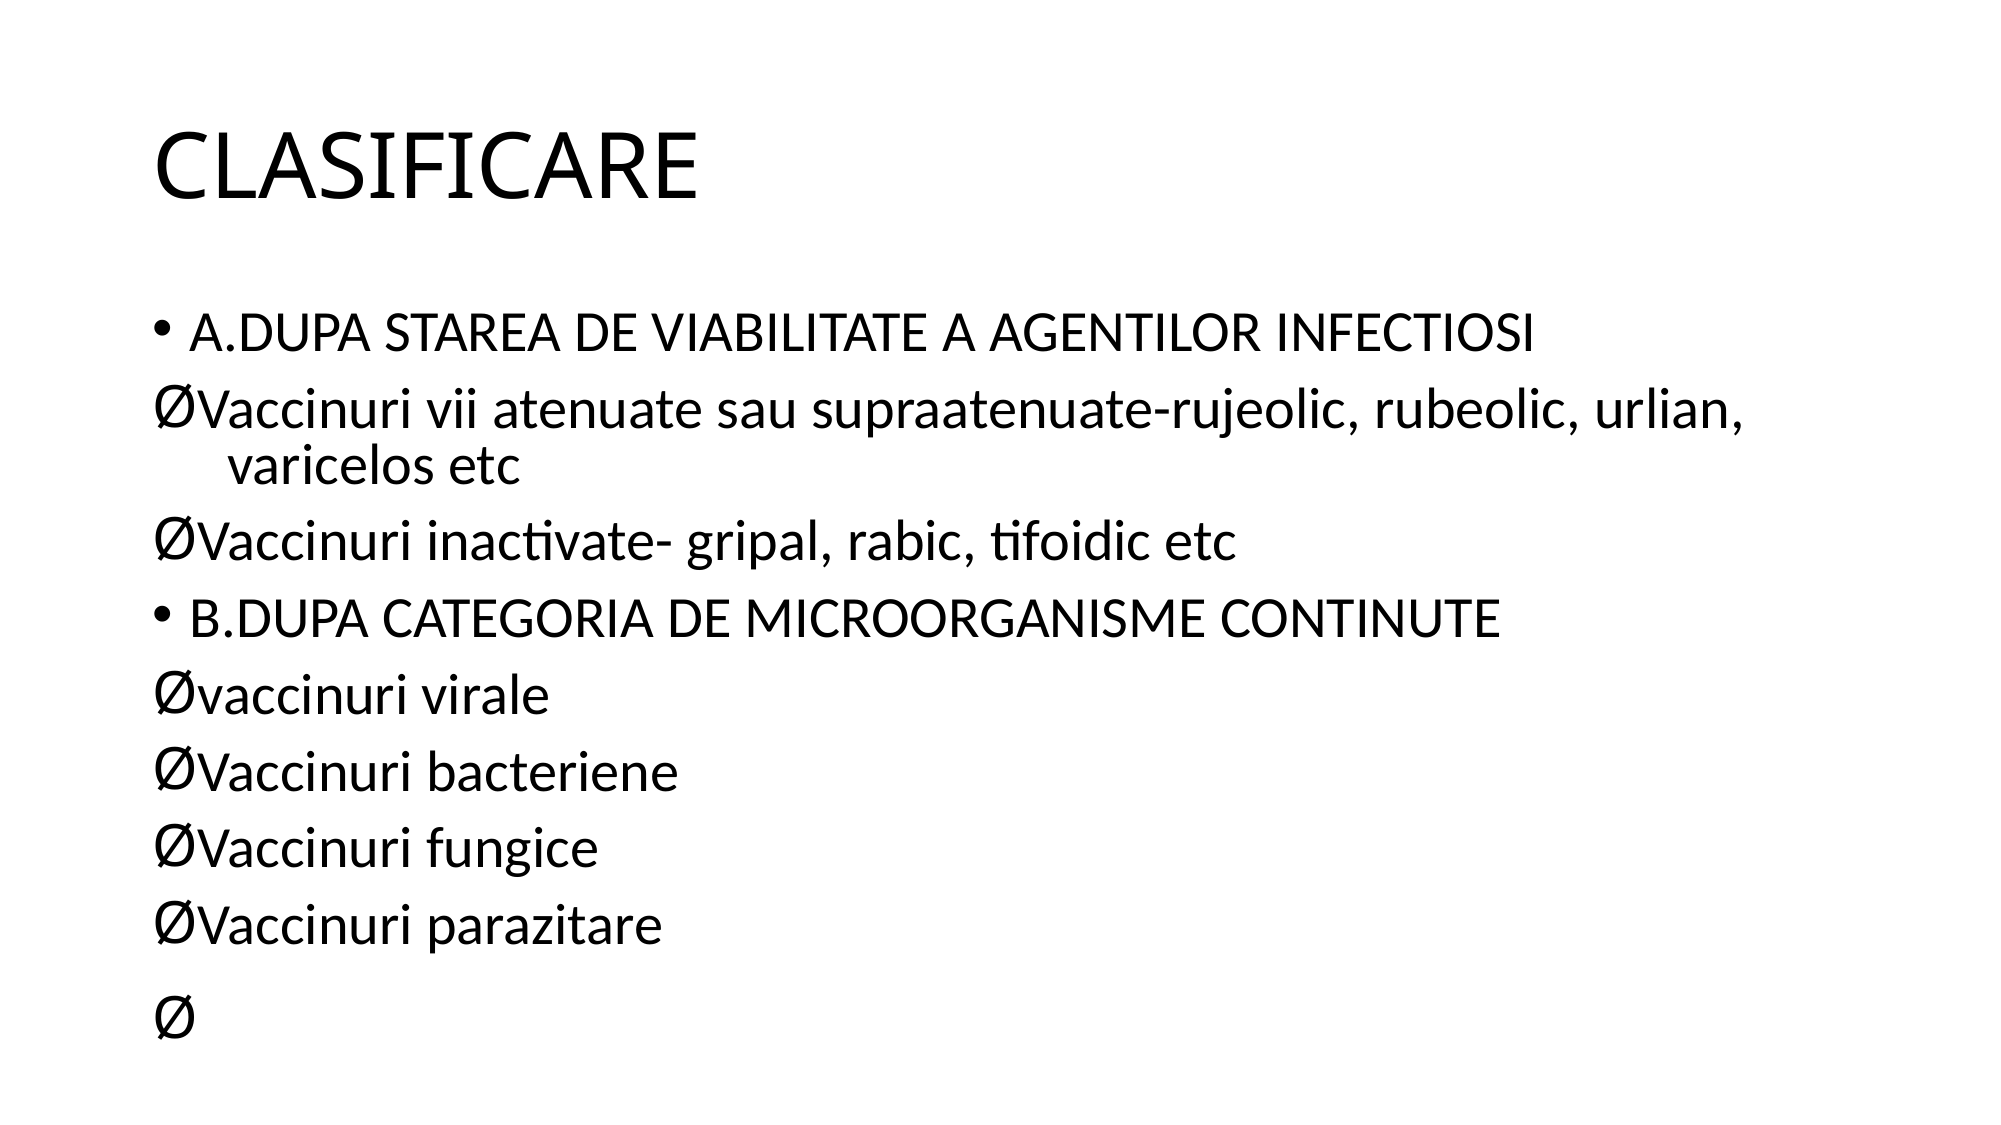

# CLASIFICARE
A.DUPA STAREA DE VIABILITATE A AGENTILOR INFECTIOSI
Vaccinuri vii atenuate sau supraatenuate-rujeolic, rubeolic, urlian, varicelos etc
Vaccinuri inactivate- gripal, rabic, tifoidic etc
B.DUPA CATEGORIA DE MICROORGANISME CONTINUTE
vaccinuri virale
Vaccinuri bacteriene
Vaccinuri fungice
Vaccinuri parazitare